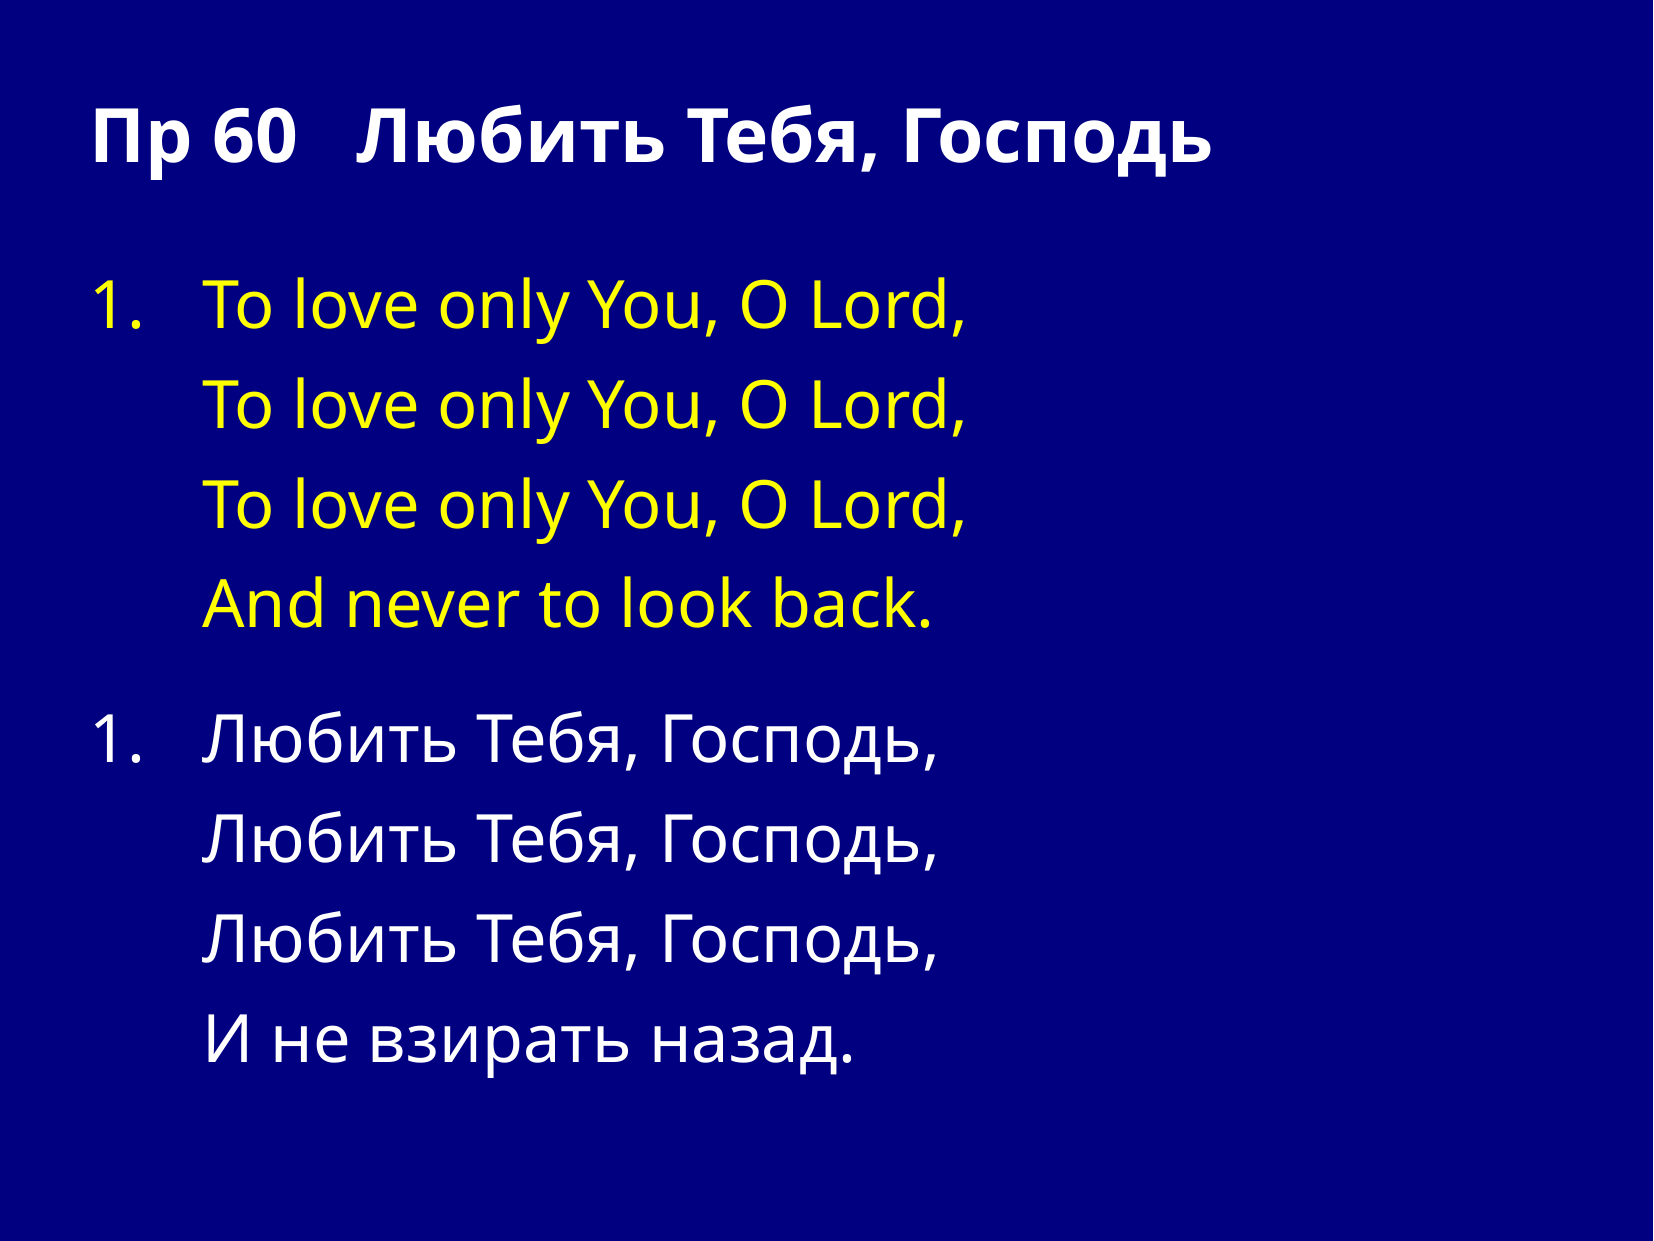

Пр 60 Любить Тебя, Господь
1.	To love only You, O Lord,
	To love only You, O Lord,
	To love only You, O Lord,
	And never to look back.
1.	Любить Тебя, Господь,
	Любить Тебя, Господь,
	Любить Тебя, Господь,
	И не взирать назад.